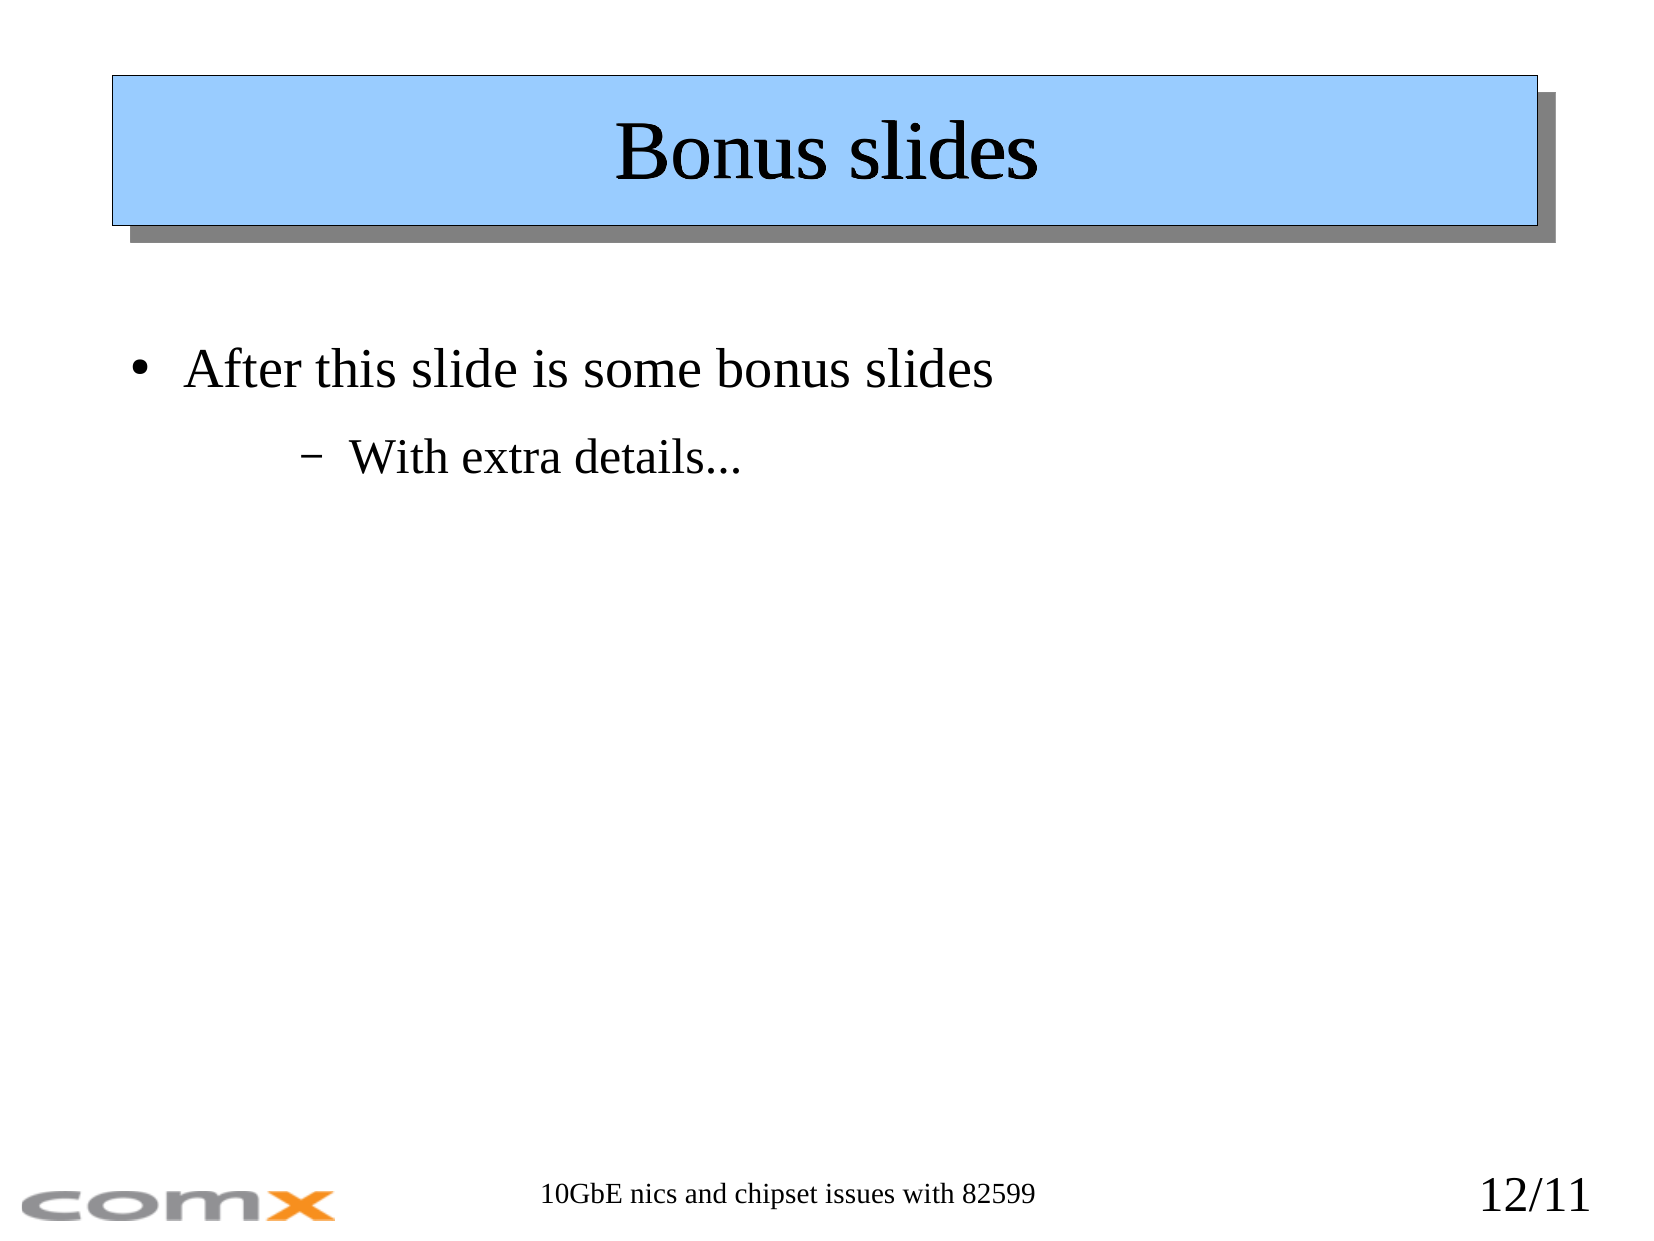

# Bonus slides
After this slide is some bonus slides
With extra details...